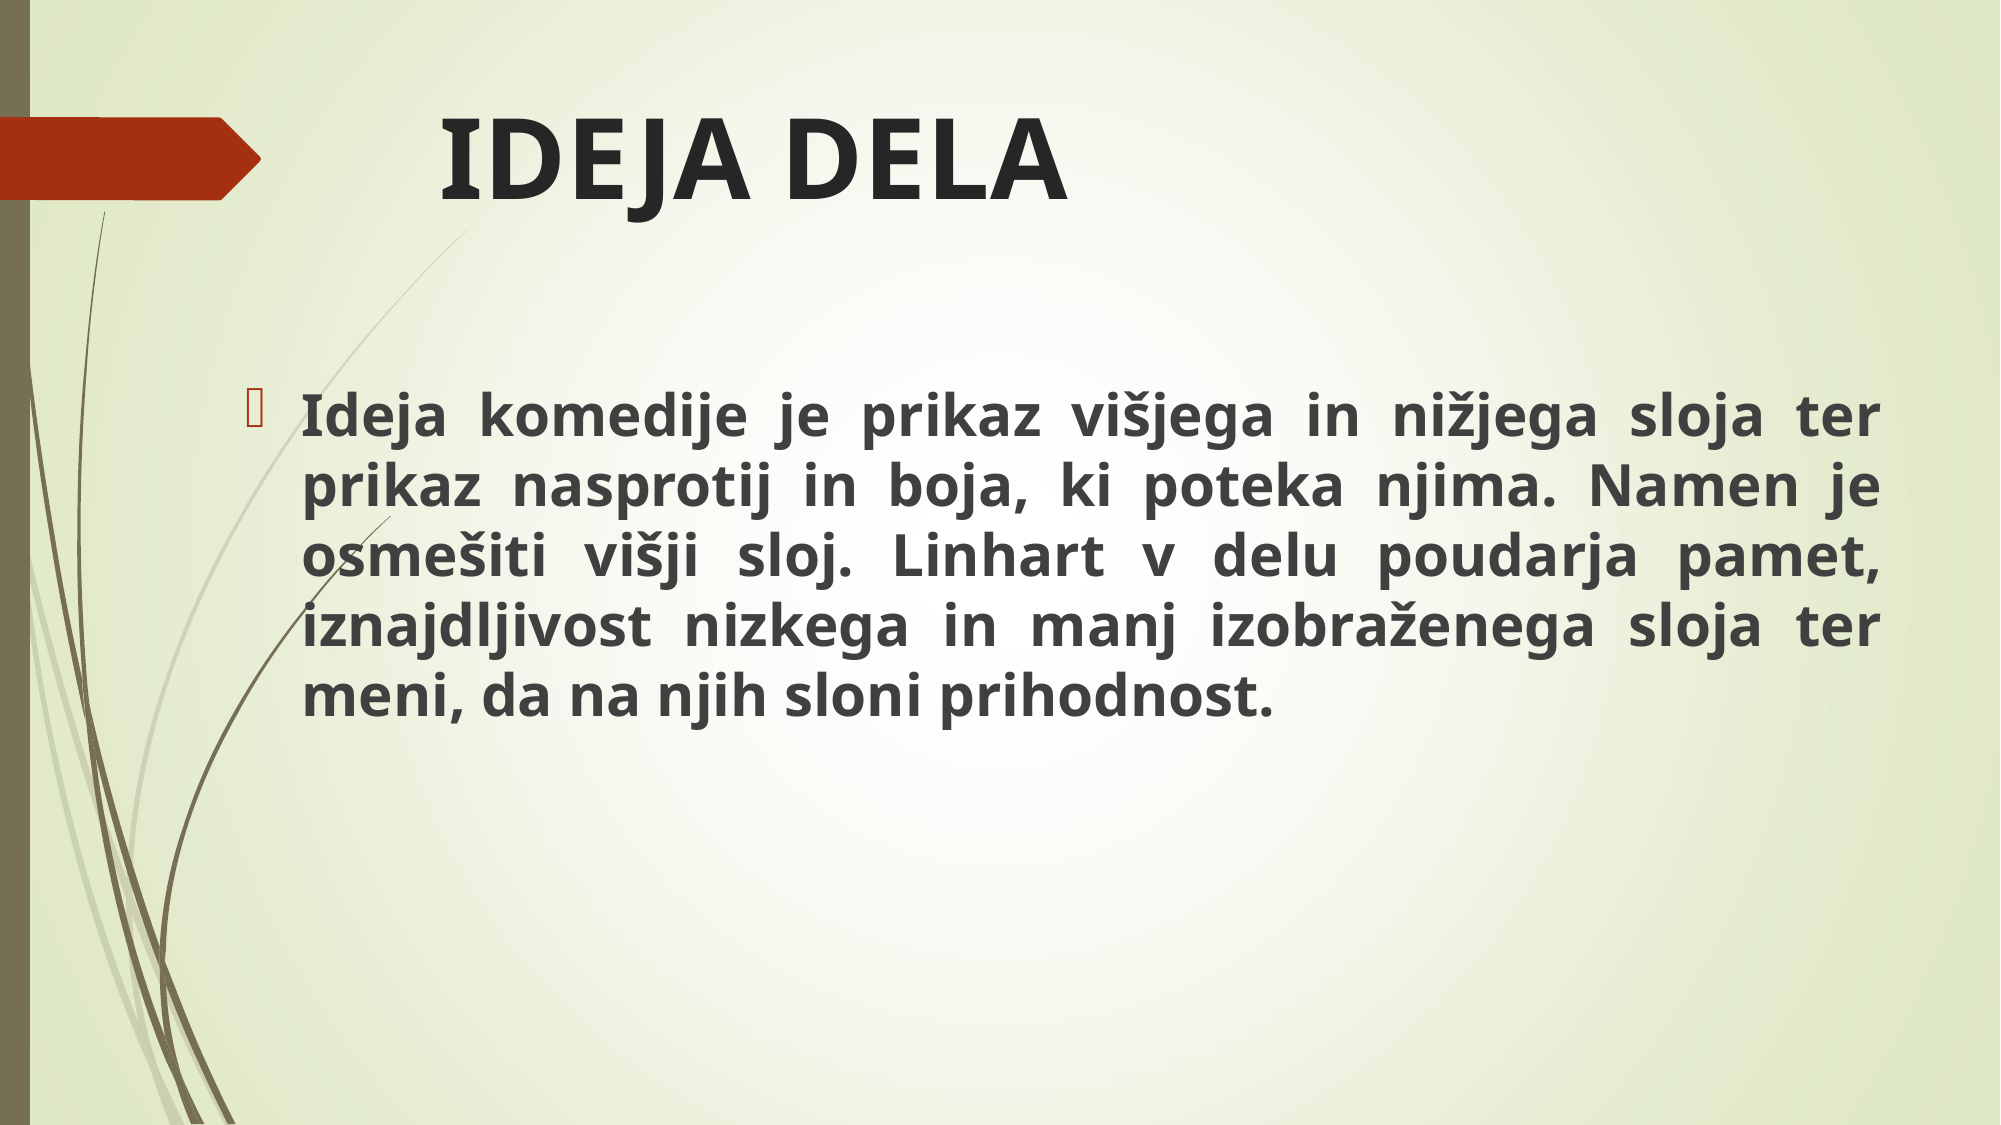

# IDEJA DELA
Ideja komedije je prikaz višjega in nižjega sloja ter prikaz nasprotij in boja, ki poteka njima. Namen je osmešiti višji sloj. Linhart v delu poudarja pamet, iznajdljivost nizkega in manj izobraženega sloja ter meni, da na njih sloni prihodnost.